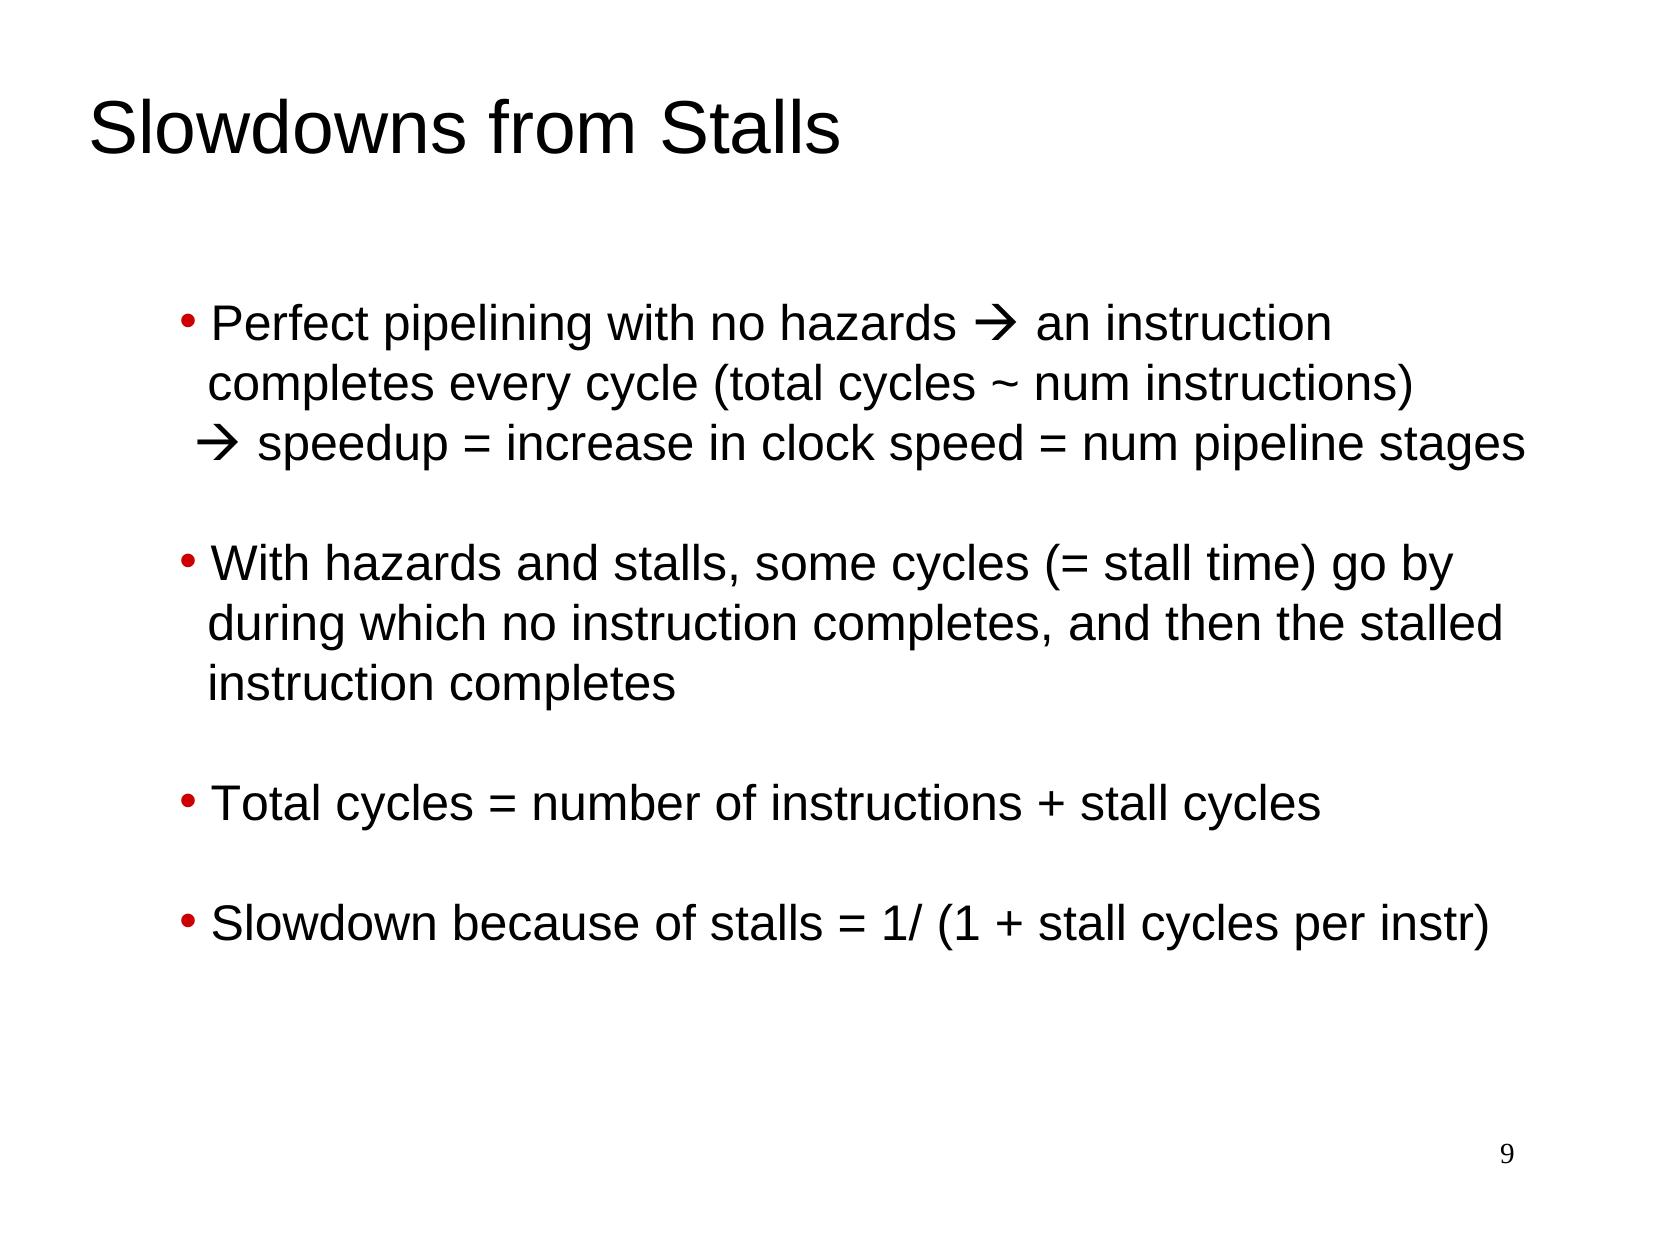

Slowdowns from Stalls
 Perfect pipelining with no hazards  an instruction
 completes every cycle (total cycles ~ num instructions)
  speedup = increase in clock speed = num pipeline stages
 With hazards and stalls, some cycles (= stall time) go by
 during which no instruction completes, and then the stalled
 instruction completes
 Total cycles = number of instructions + stall cycles
 Slowdown because of stalls = 1/ (1 + stall cycles per instr)
8